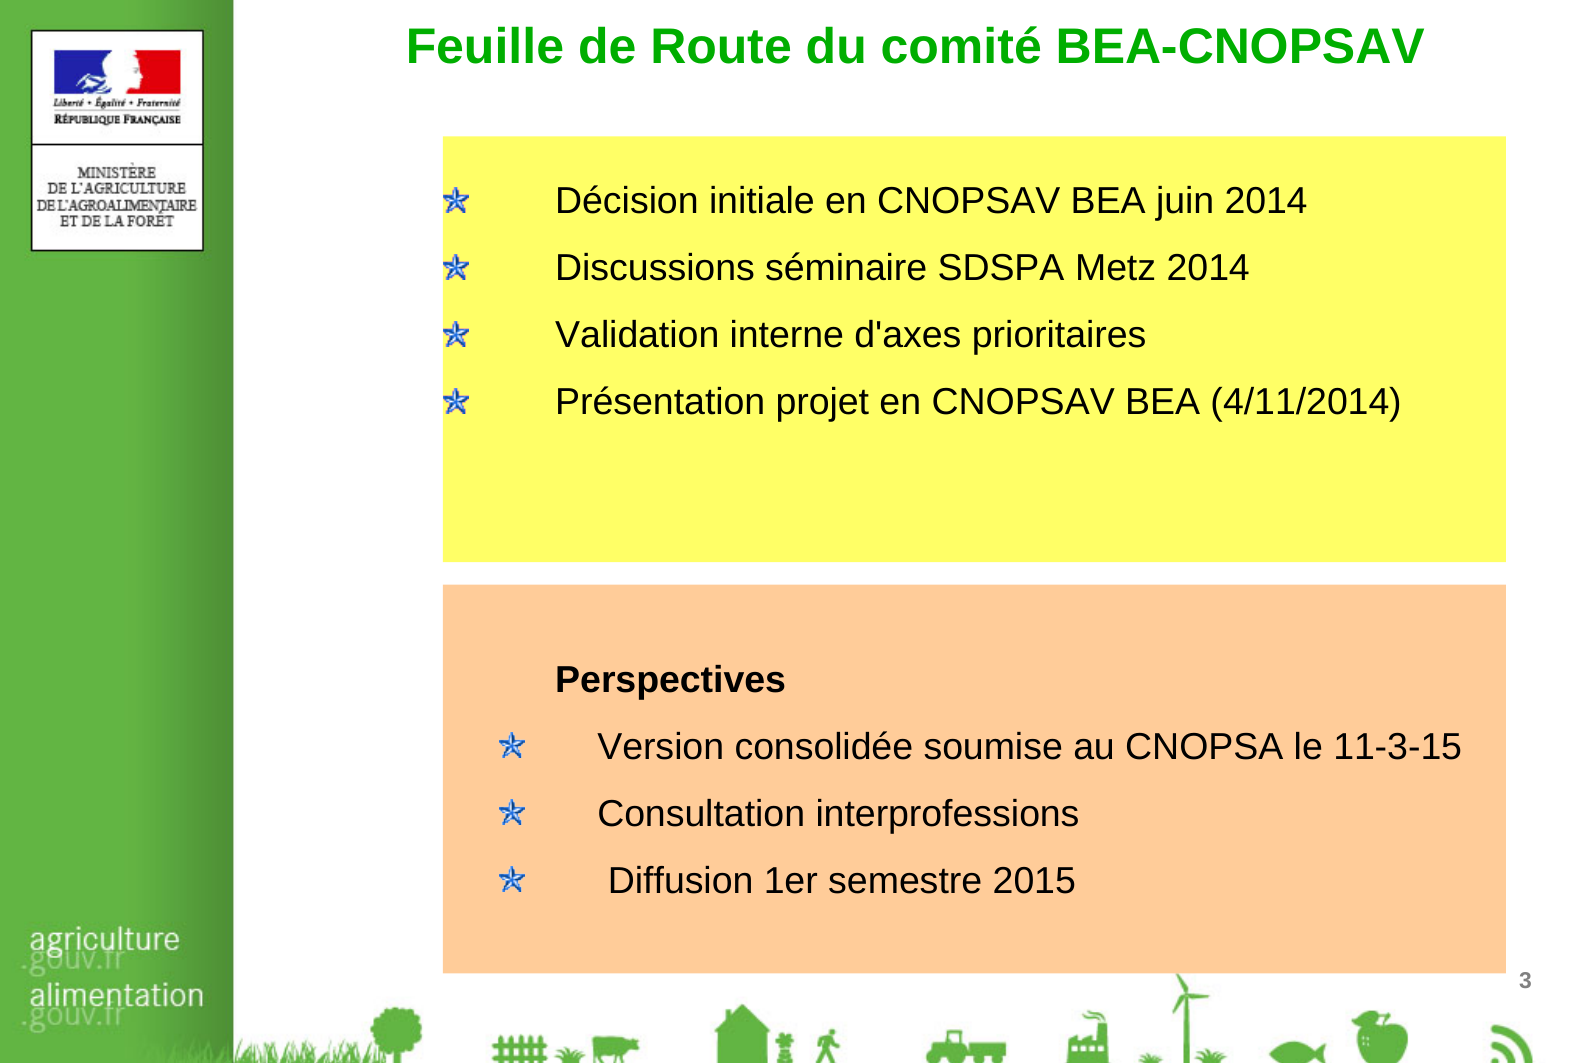

# Feuille de Route du comité BEA-CNOPSAV
Décision initiale en CNOPSAV BEA juin 2014
Discussions séminaire SDSPA Metz 2014
Validation interne d'axes prioritaires
Présentation projet en CNOPSAV BEA (4/11/2014)
Perspectives
 Version consolidée soumise au CNOPSA le 11-3-15
 Consultation interprofessions
 Diffusion 1er semestre 2015
3